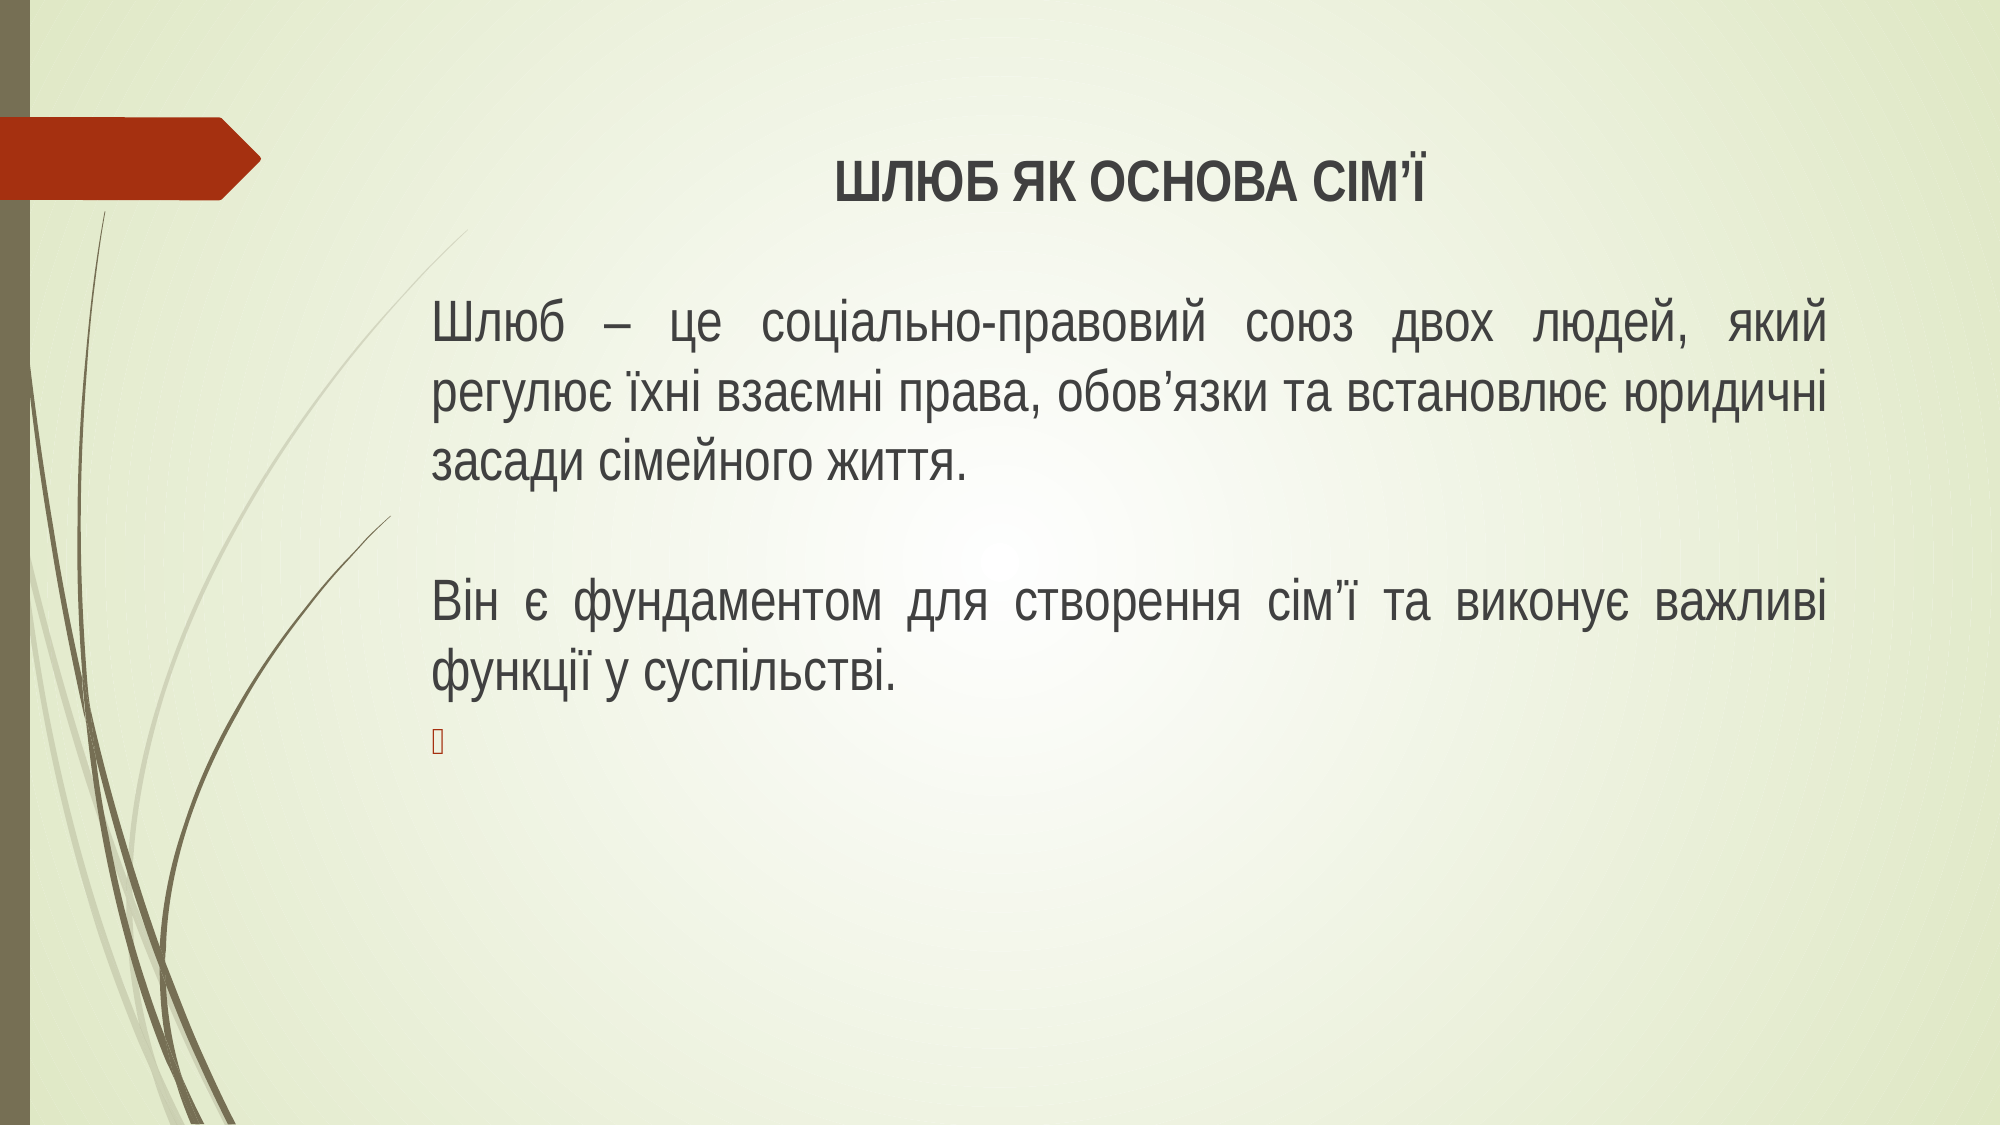

# ШЛЮБ ЯК ОСНОВА СІМ’Ї
Шлюб – це соціально-правовий союз двох людей, який регулює їхні взаємні права, обов’язки та встановлює юридичні засади сімейного життя.
Він є фундаментом для створення сім’ї та виконує важливі функції у суспільстві.